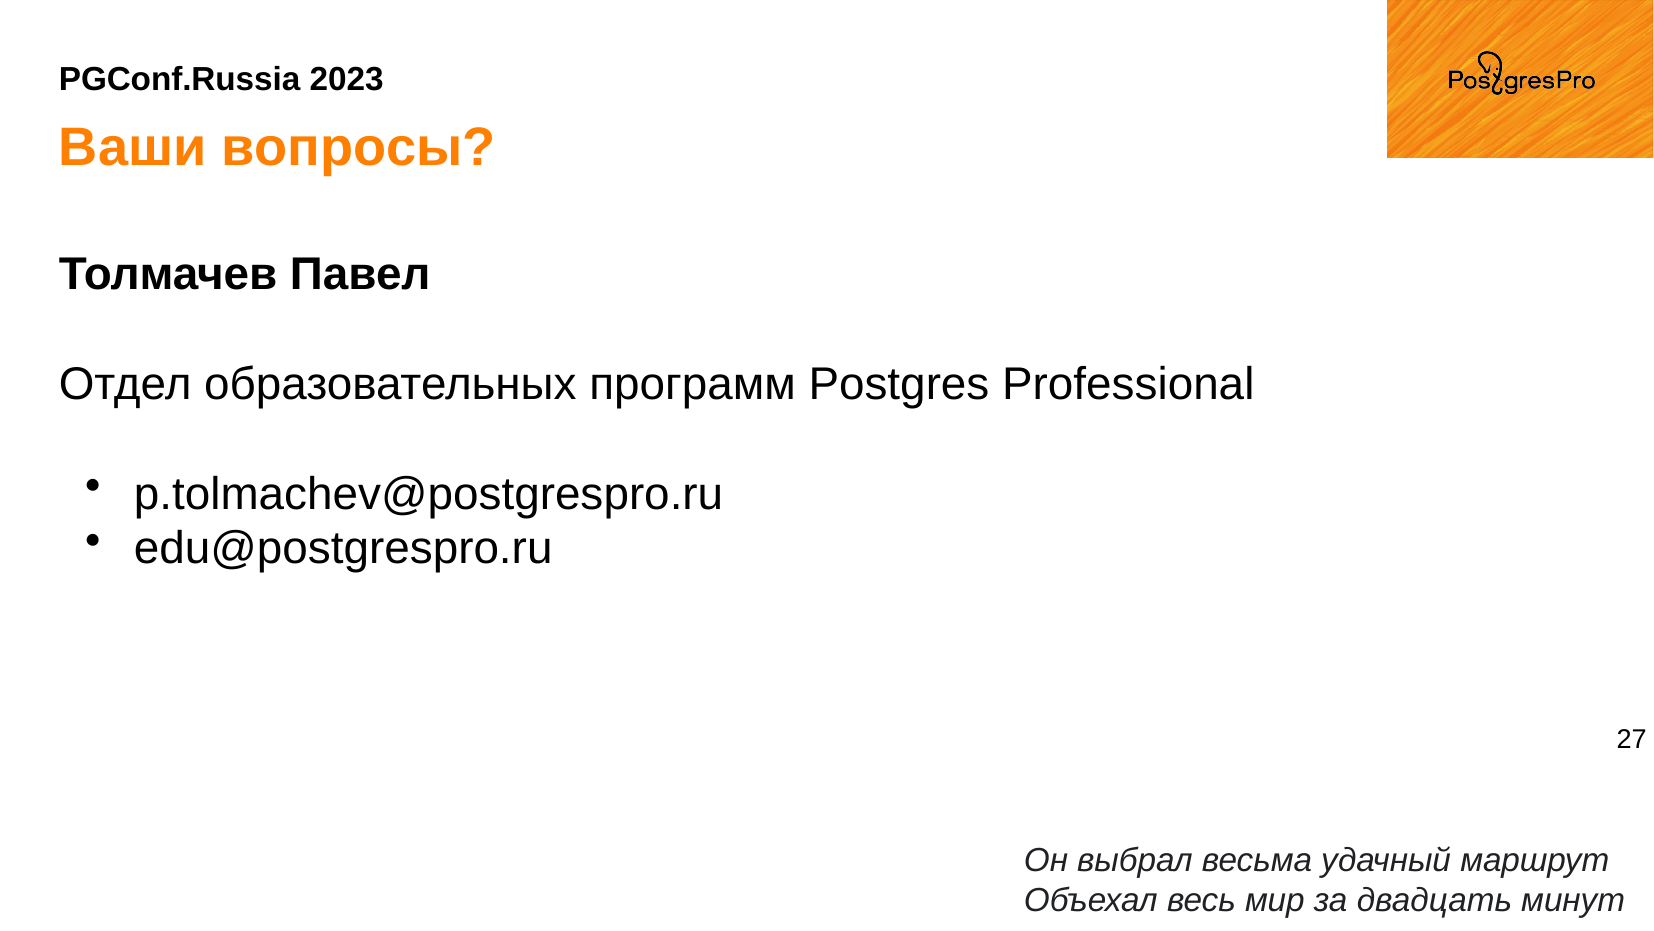

PGConf.Russia 2023
Ваши вопросы?
Толмачев Павел
Отдел образовательных программ Postgres Professional
p.tolmachev@postgrespro.ru
edu@postgrespro.ru
Он выбрал весьма удачный маршрут
Объехал весь мир за двадцать минут